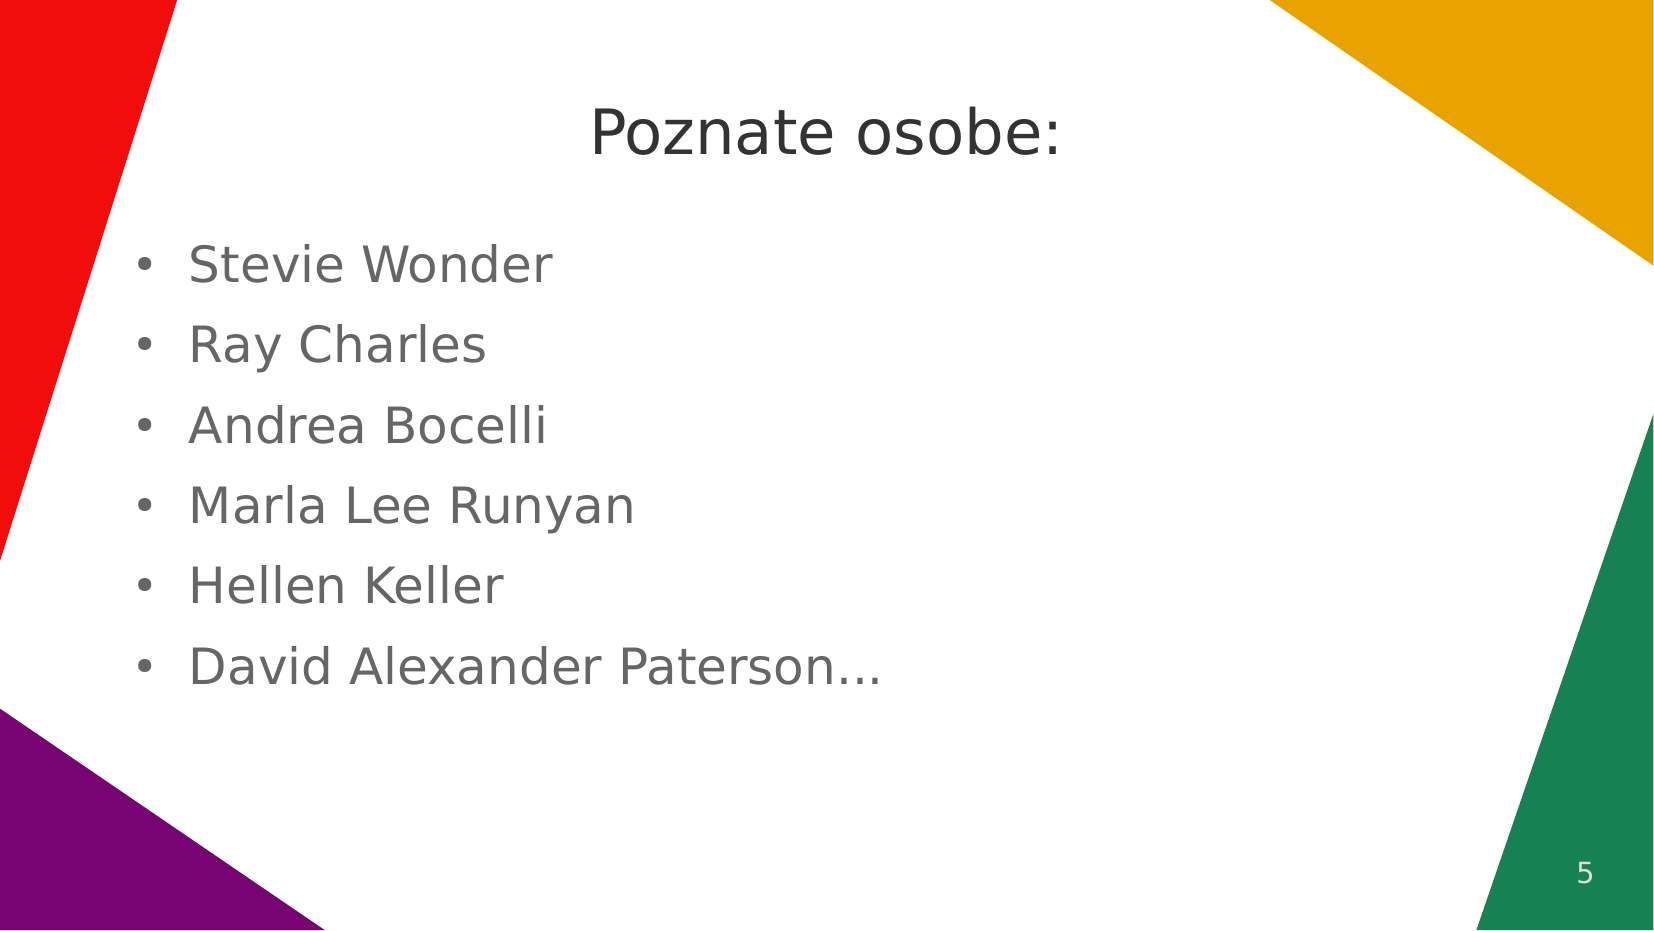

# Poznate osobe:
Stevie Wonder
Ray Charles
Andrea Bocelli
Marla Lee Runyan
Hellen Keller
David Alexander Paterson...
5